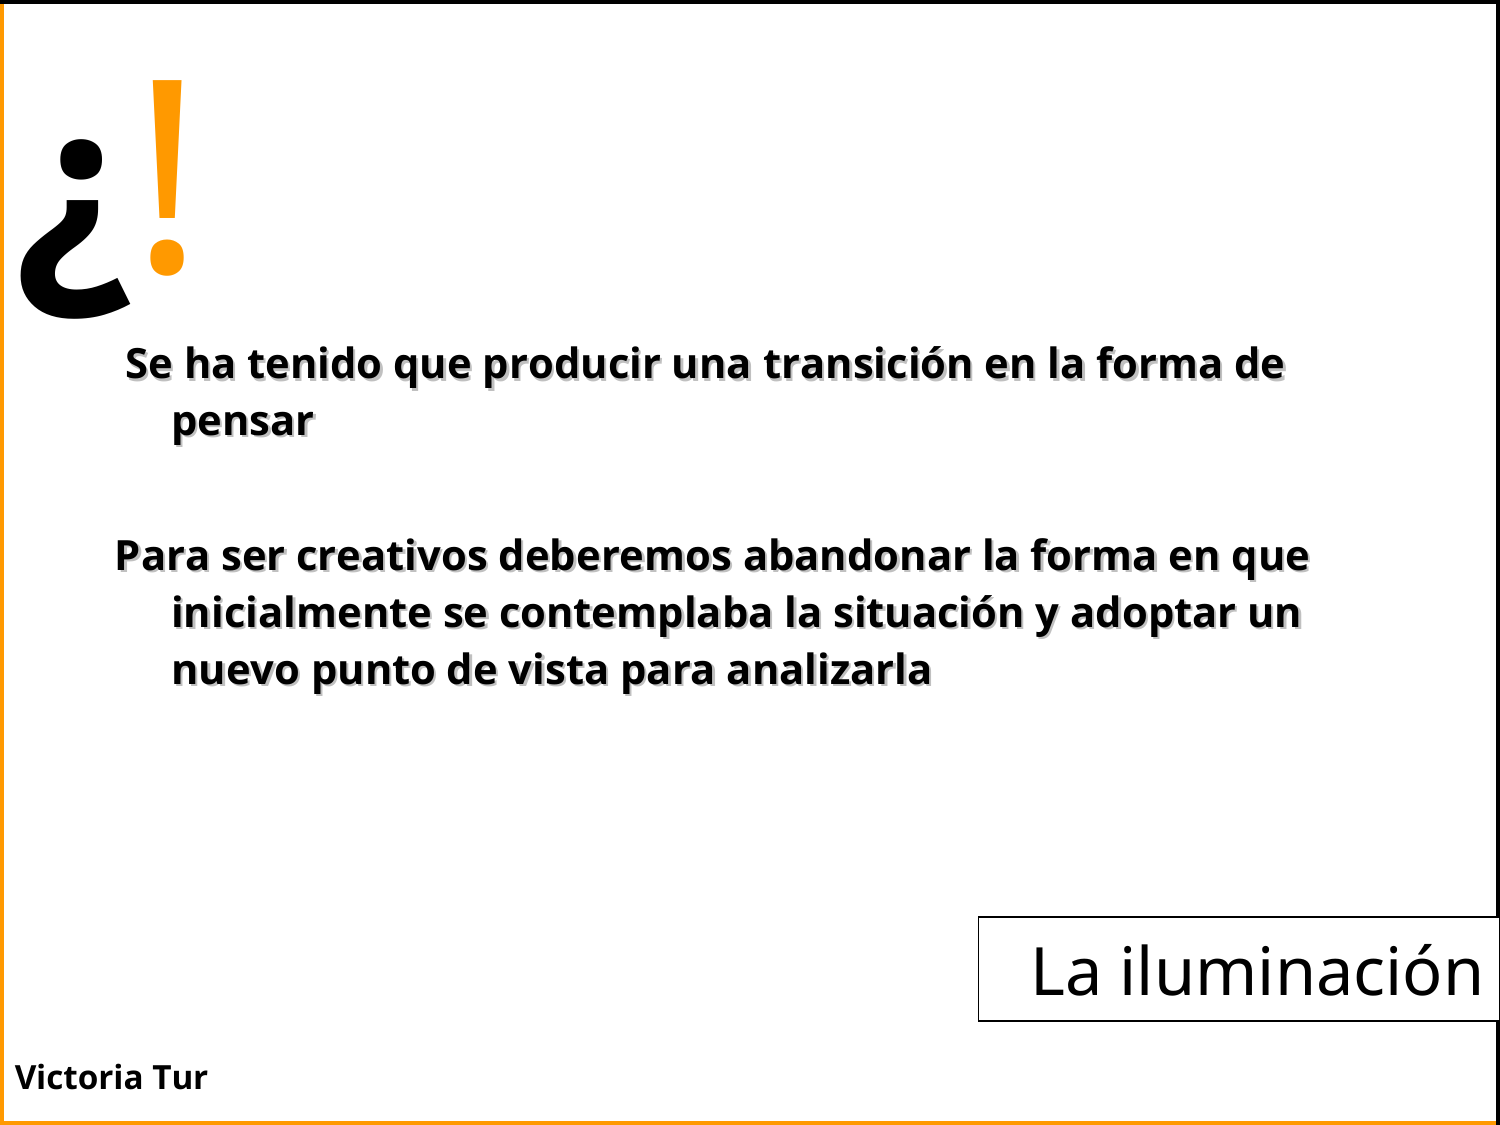

# Se ha tenido que producir una transición en la forma de pensar
Para ser creativos deberemos abandonar la forma en que inicialmente se contemplaba la situación y adoptar un nuevo punto de vista para analizarla
La iluminación